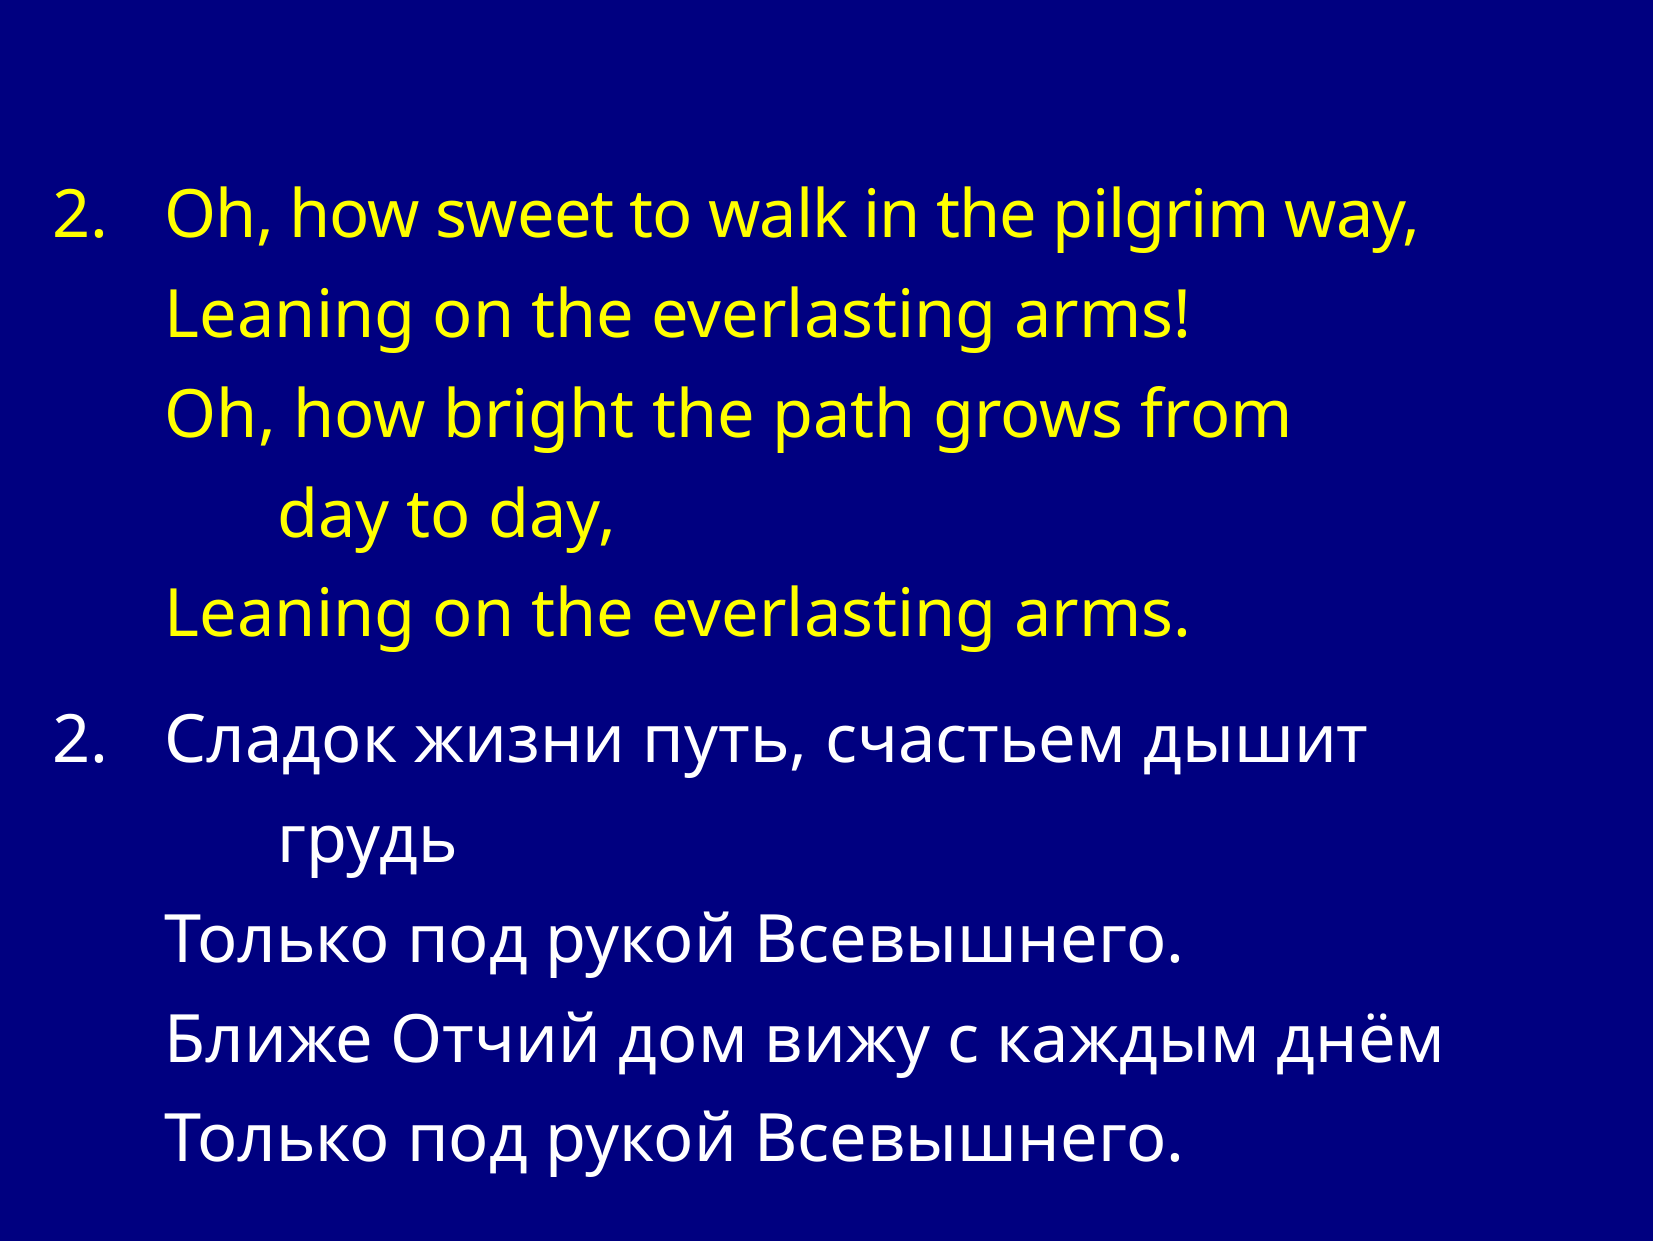

2.	Oh, how sweet to walk in the pilgrim way,
	Leaning on the everlasting arms!
	Oh, how bright the path grows from
		day to day,
	Leaning on the everlasting arms.
2.	Сладок жизни путь, счастьем дышит
		грудь
	Только под рукой Всевышнего.
	Ближе Отчий дом вижу с каждым днём
	Только под рукой Всевышнего.